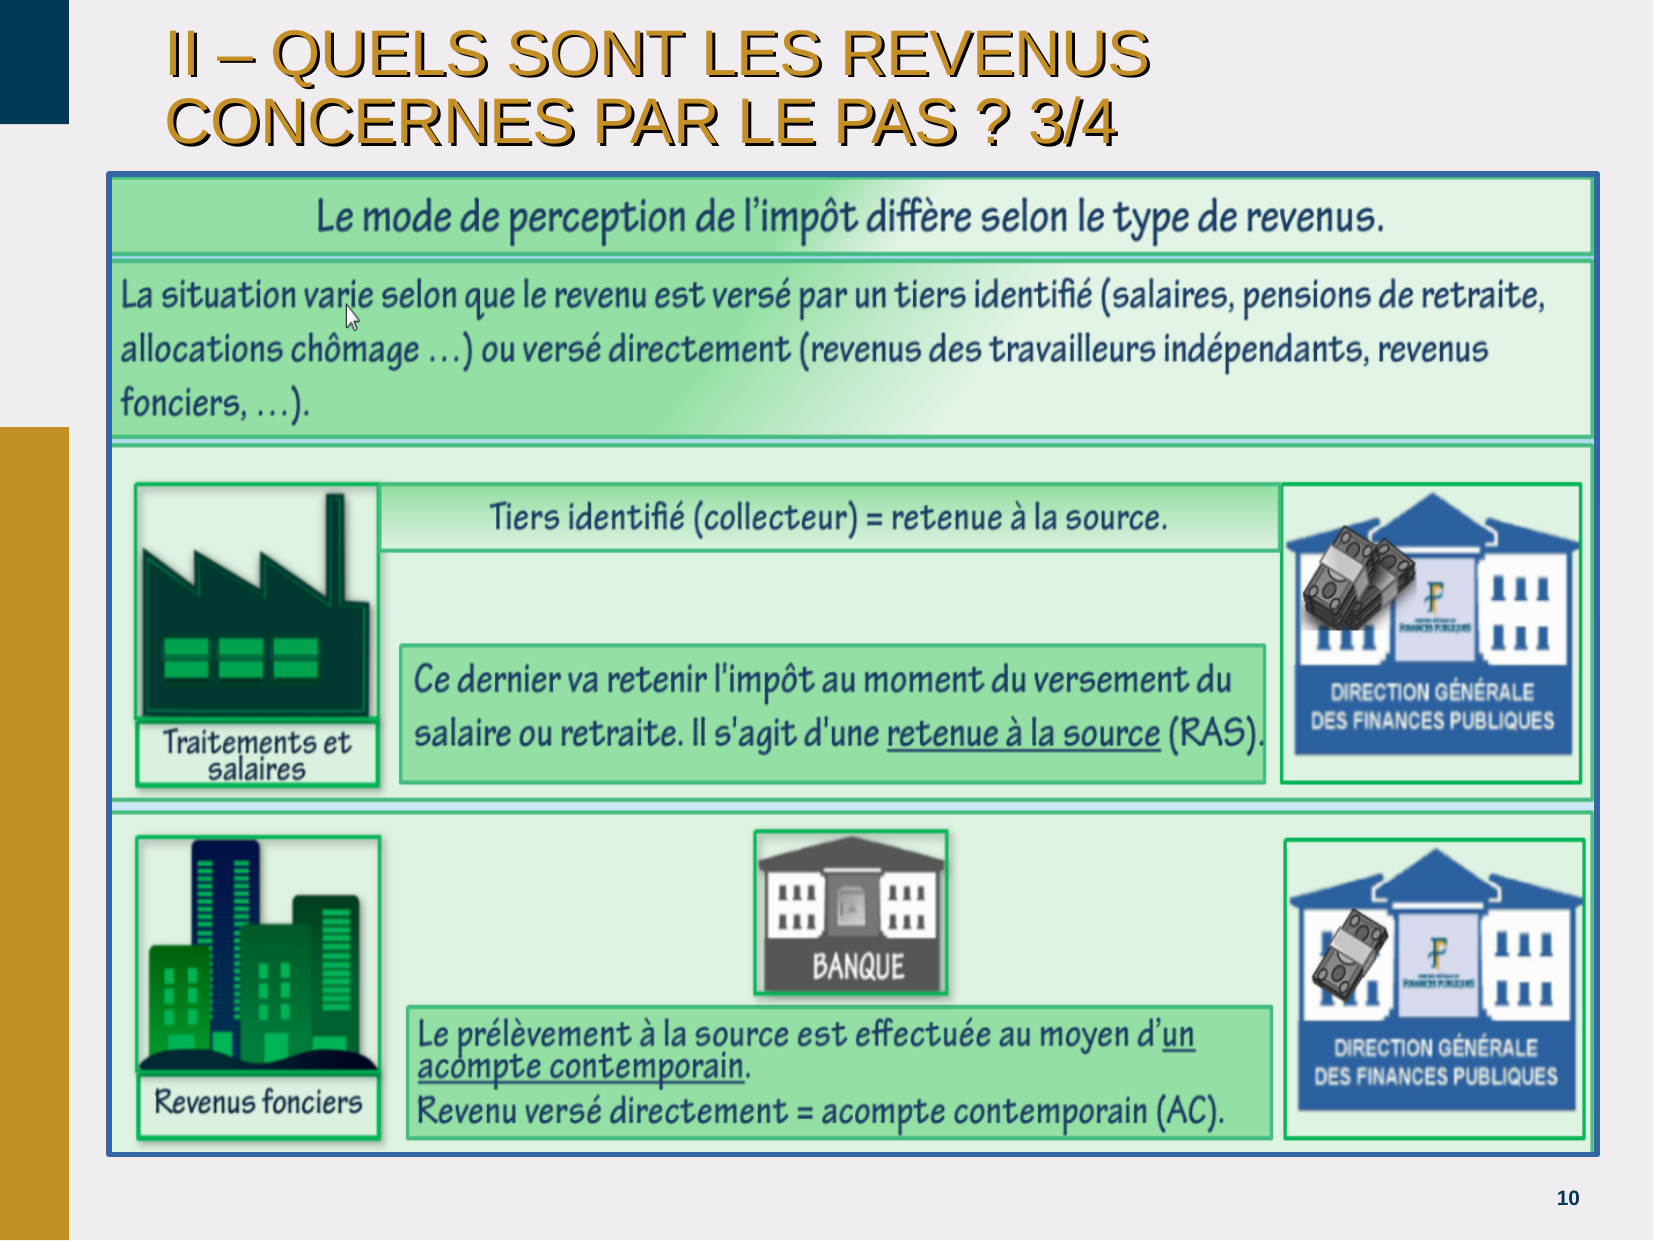

# II – QUELS SONT LES REVENUS CONCERNES PAR LE PAS ? 3/4